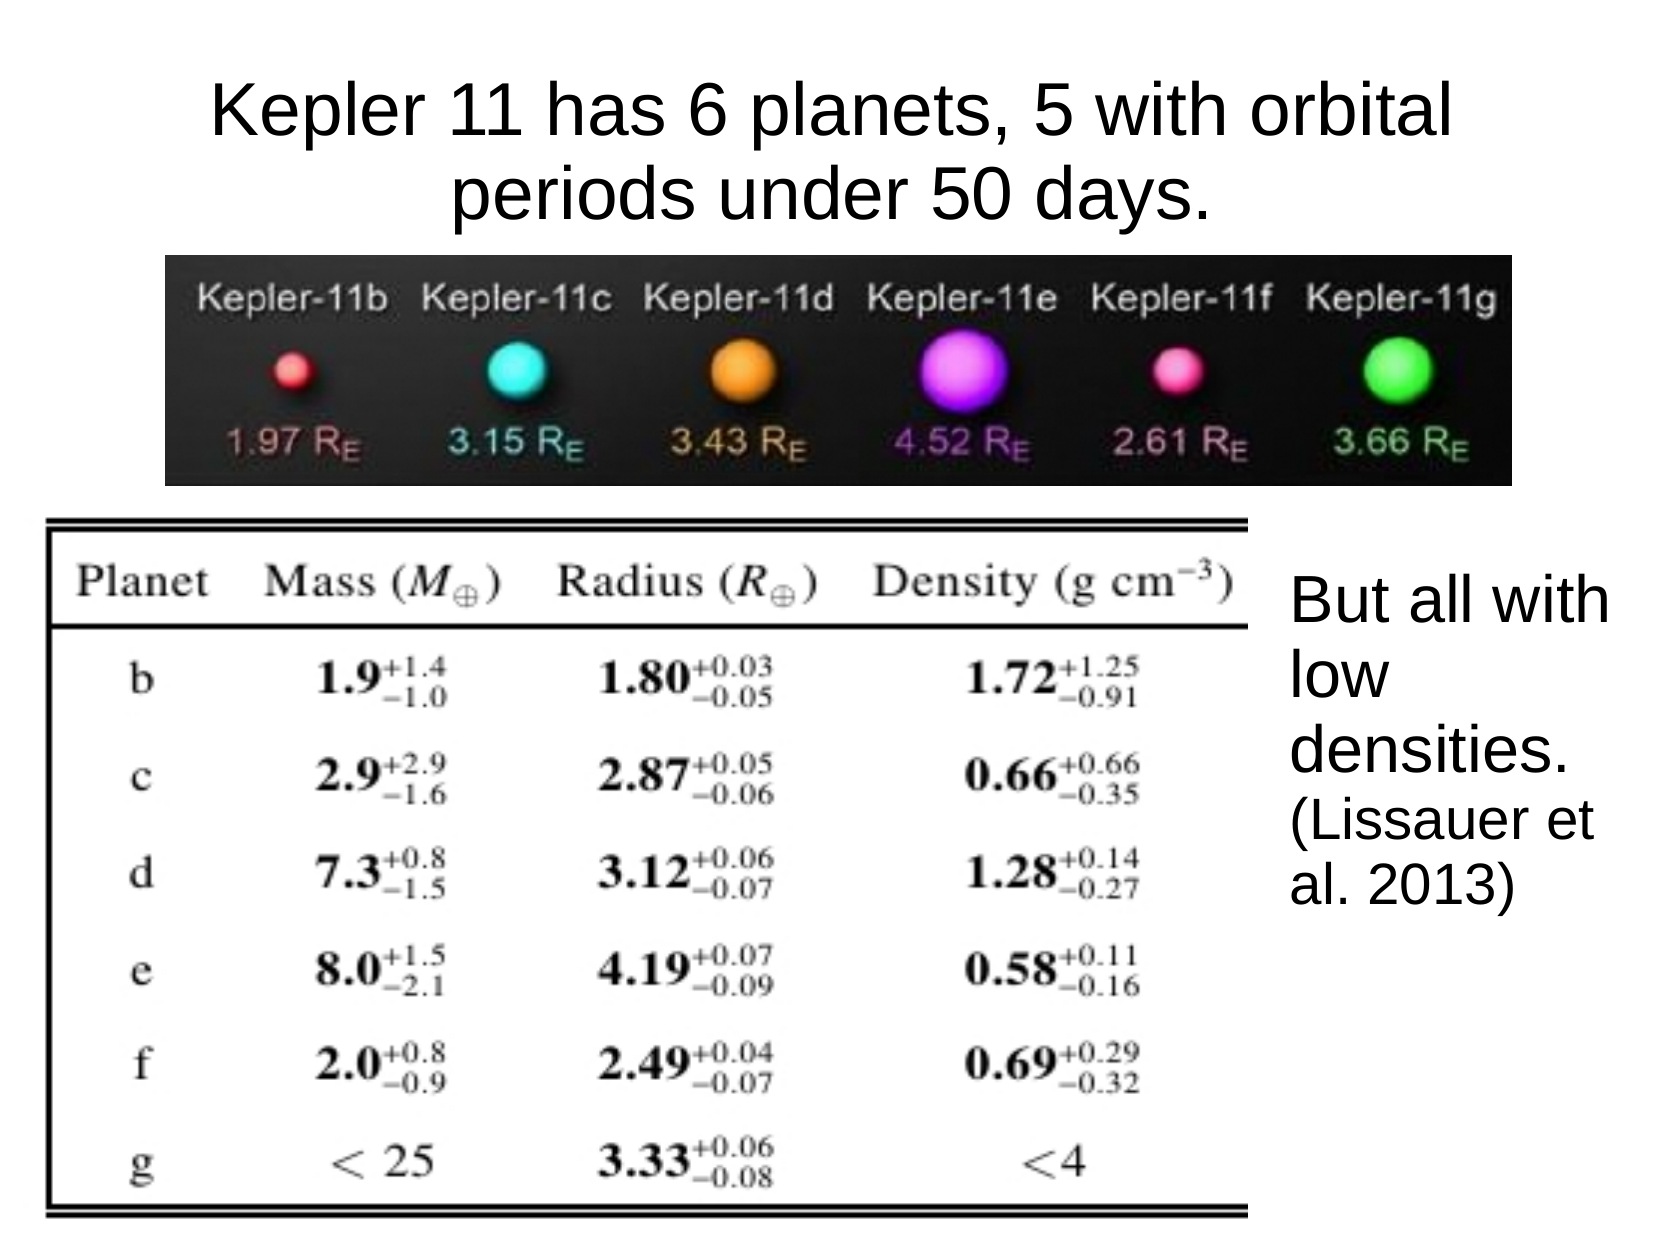

Kepler 11 has 6 planets, 5 with orbital periods under 50 days.
But all with low densities.
(Lissauer et al. 2013)